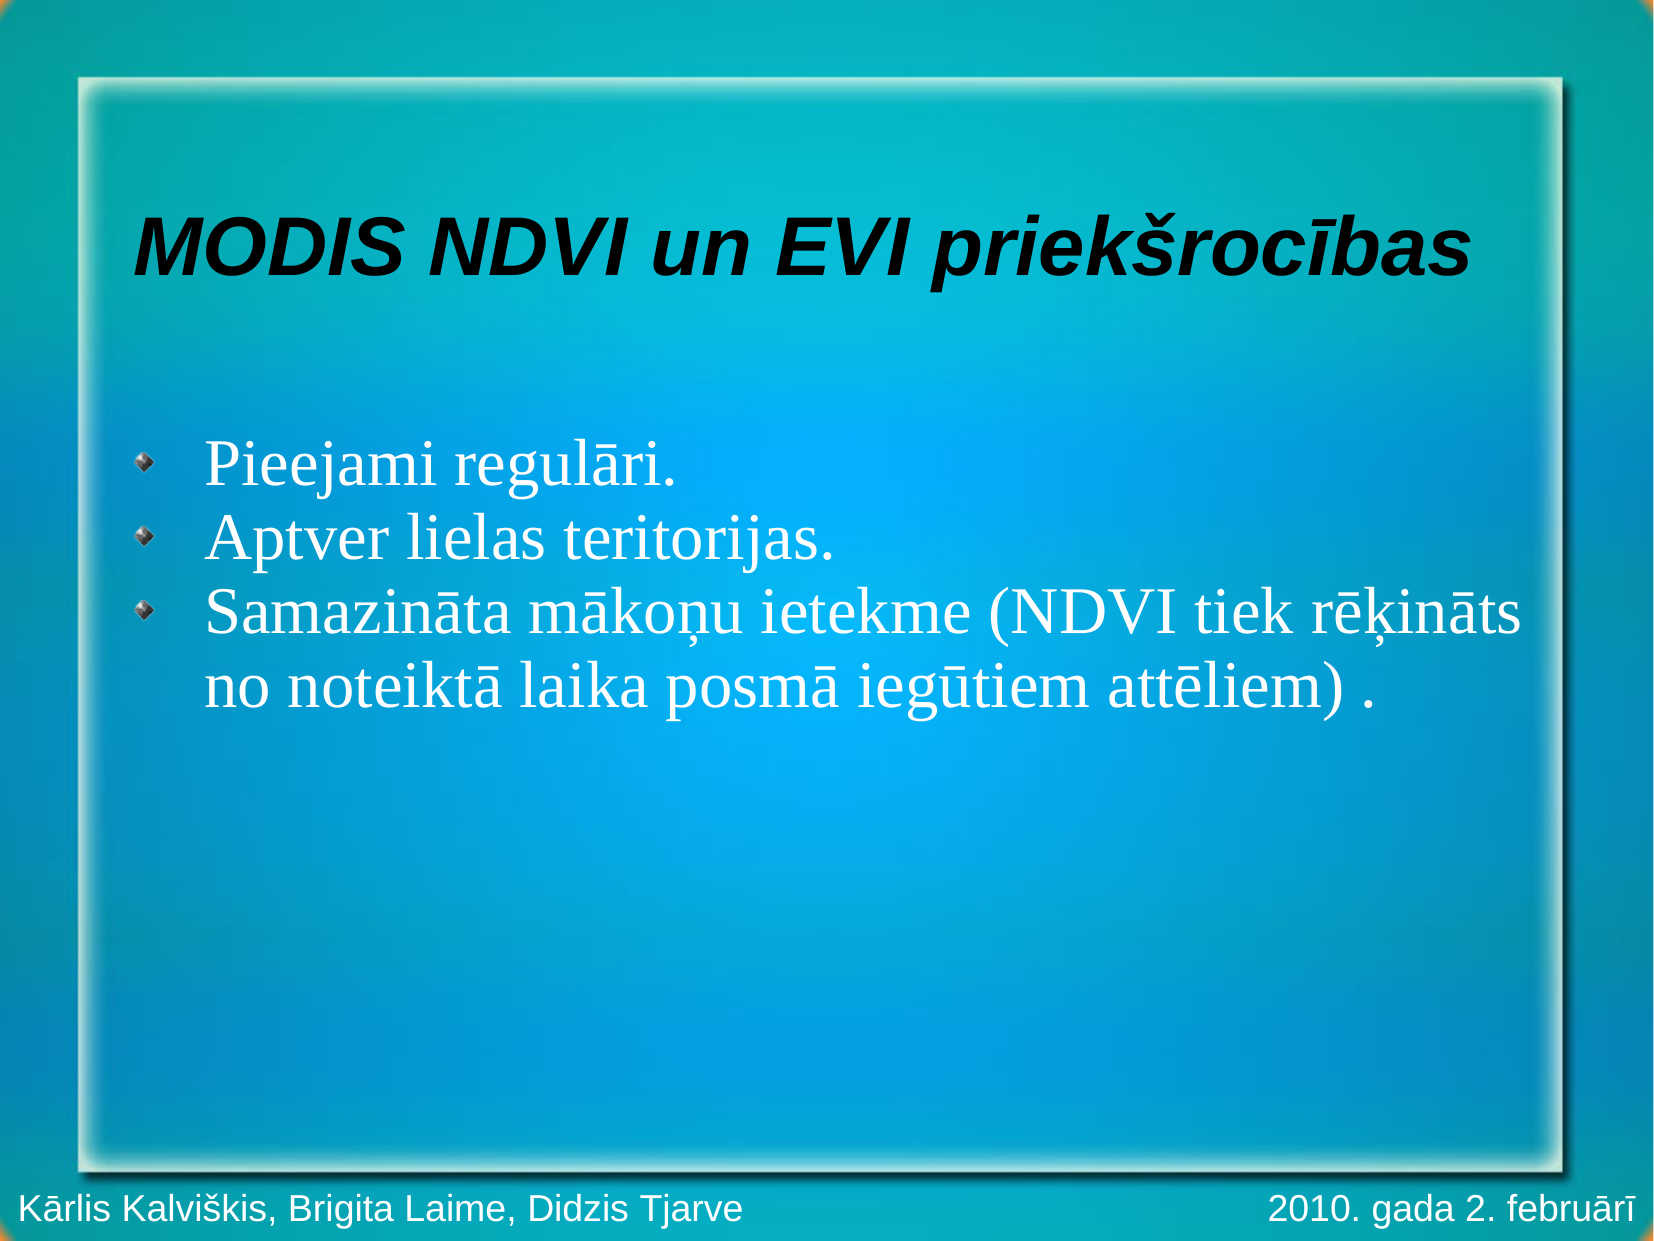

# MODIS NDVI un EVI priekšrocības
Pieejami regulāri.
Aptver lielas teritorijas.
Samazināta mākoņu ietekme (NDVI tiek rēķināts no noteiktā laika posmā iegūtiem attēliem) .